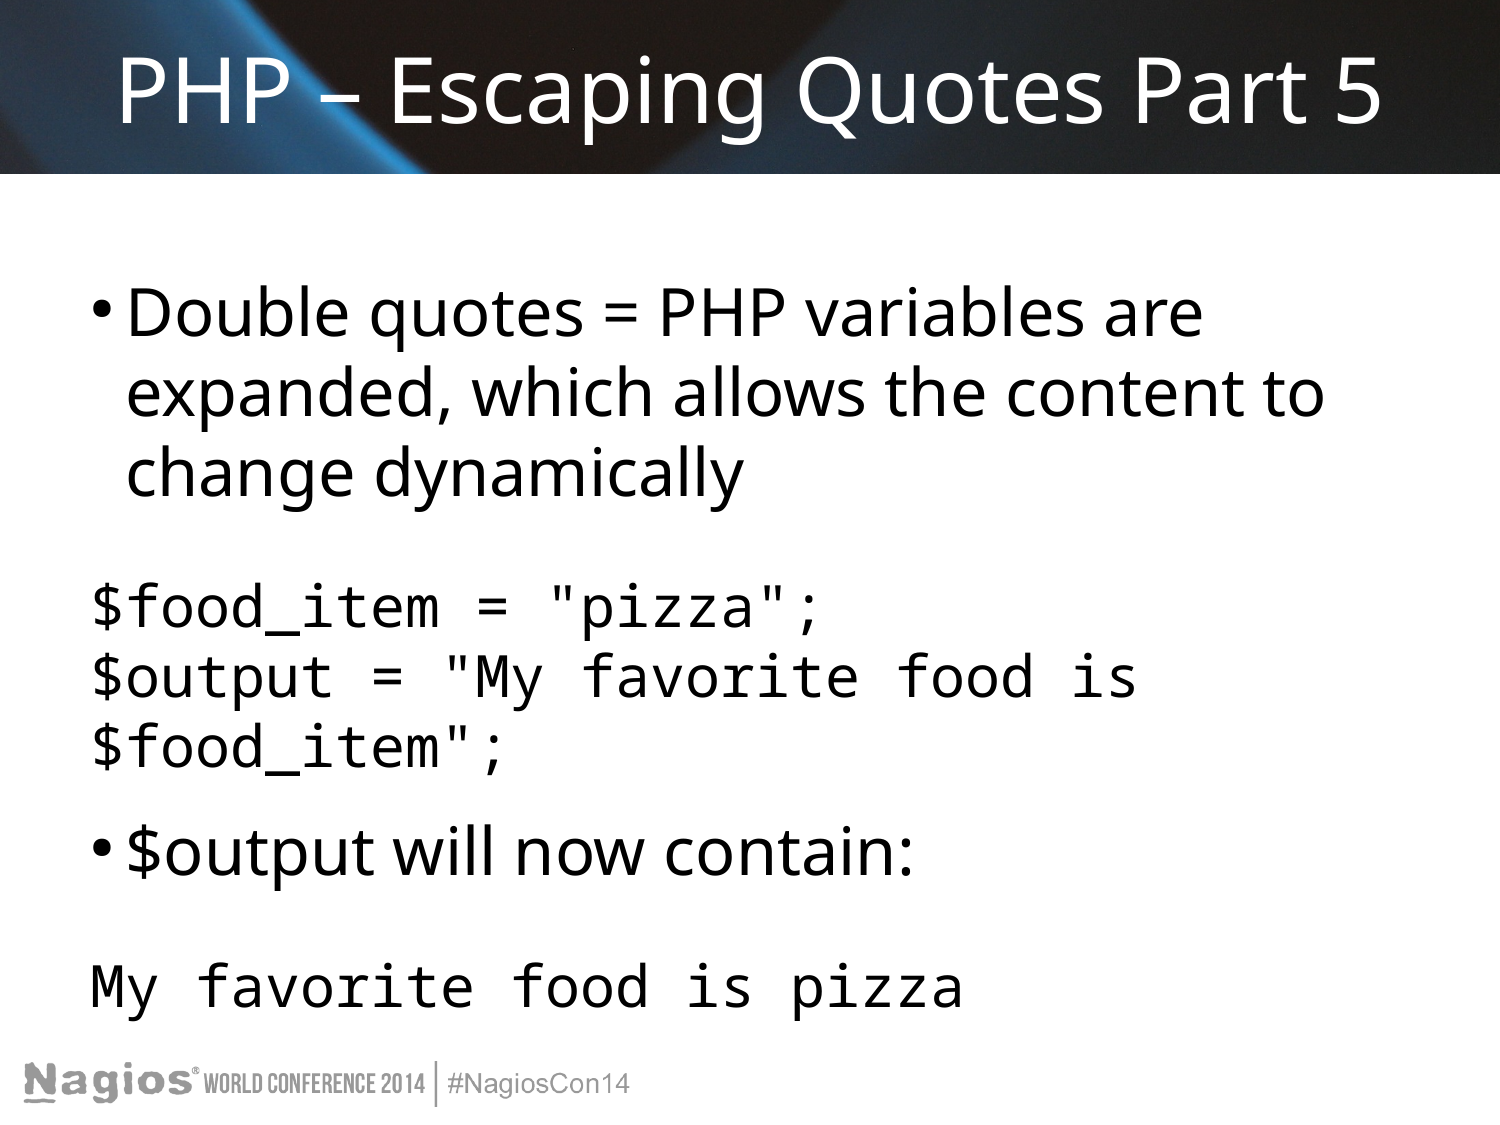

# PHP – Escaping Quotes Part 5
Double quotes = PHP variables are expanded, which allows the content to change dynamically
$food_item = "pizza";
$output = "My favorite food is $food_item";
$output will now contain:
My favorite food is pizza